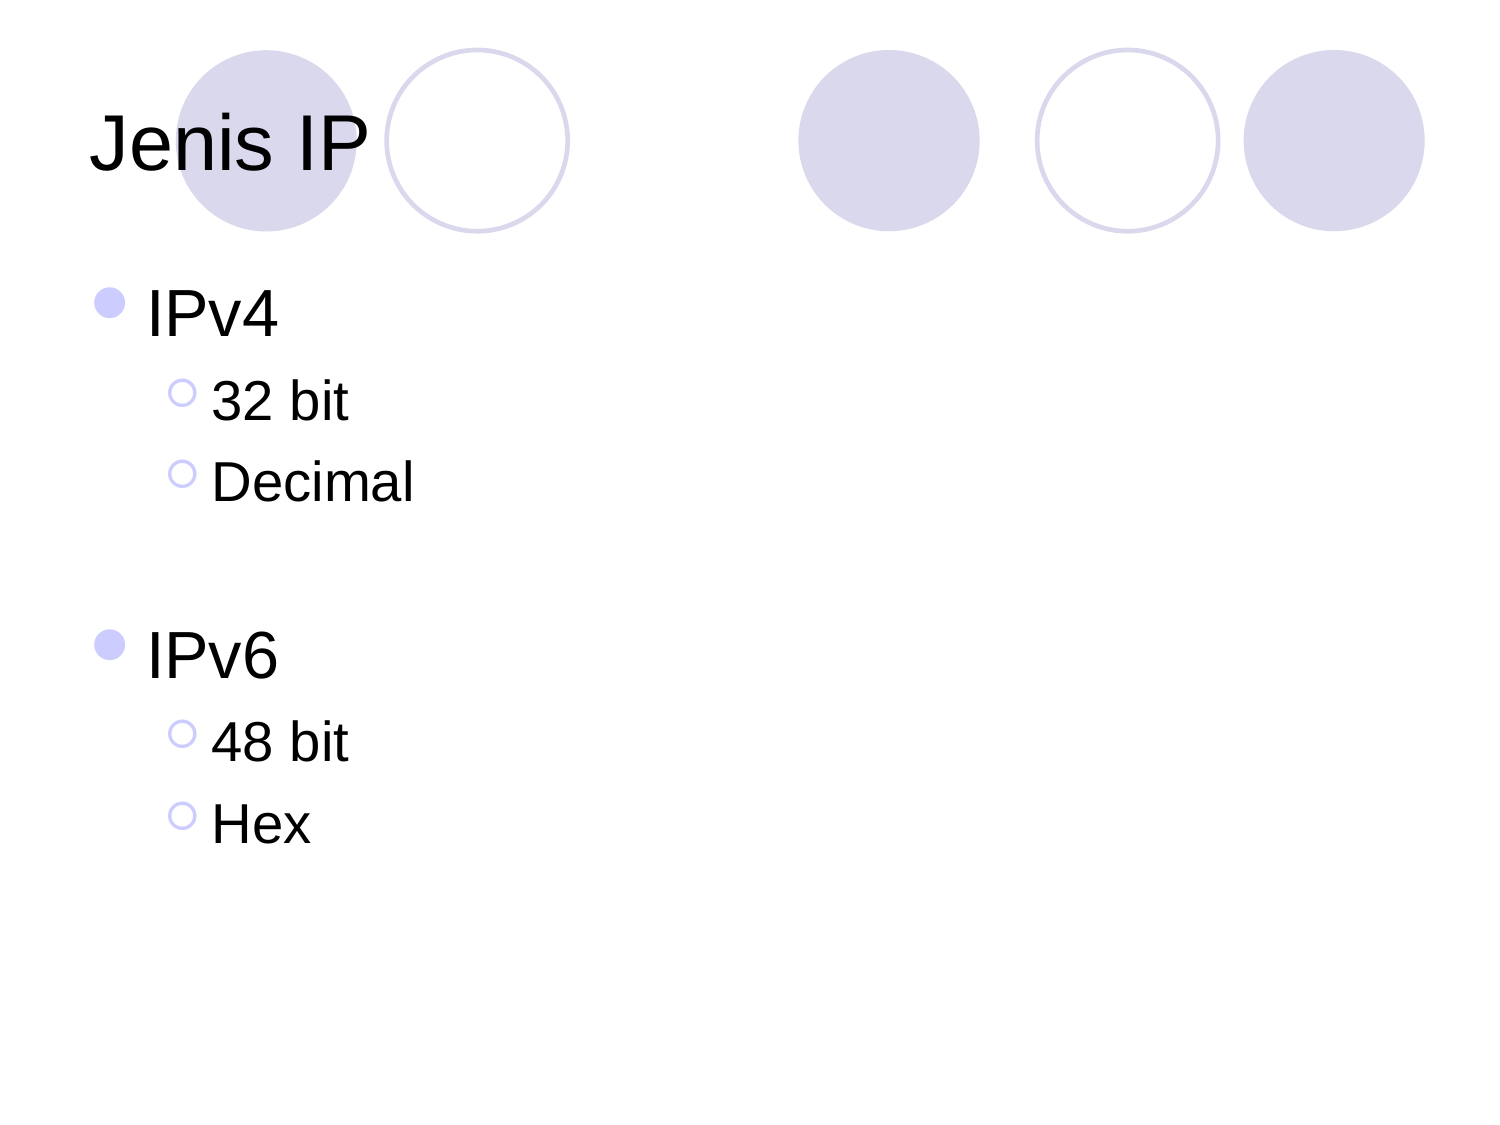

# Jenis IP
IPv4
32 bit
Decimal
IPv6
48 bit
Hex